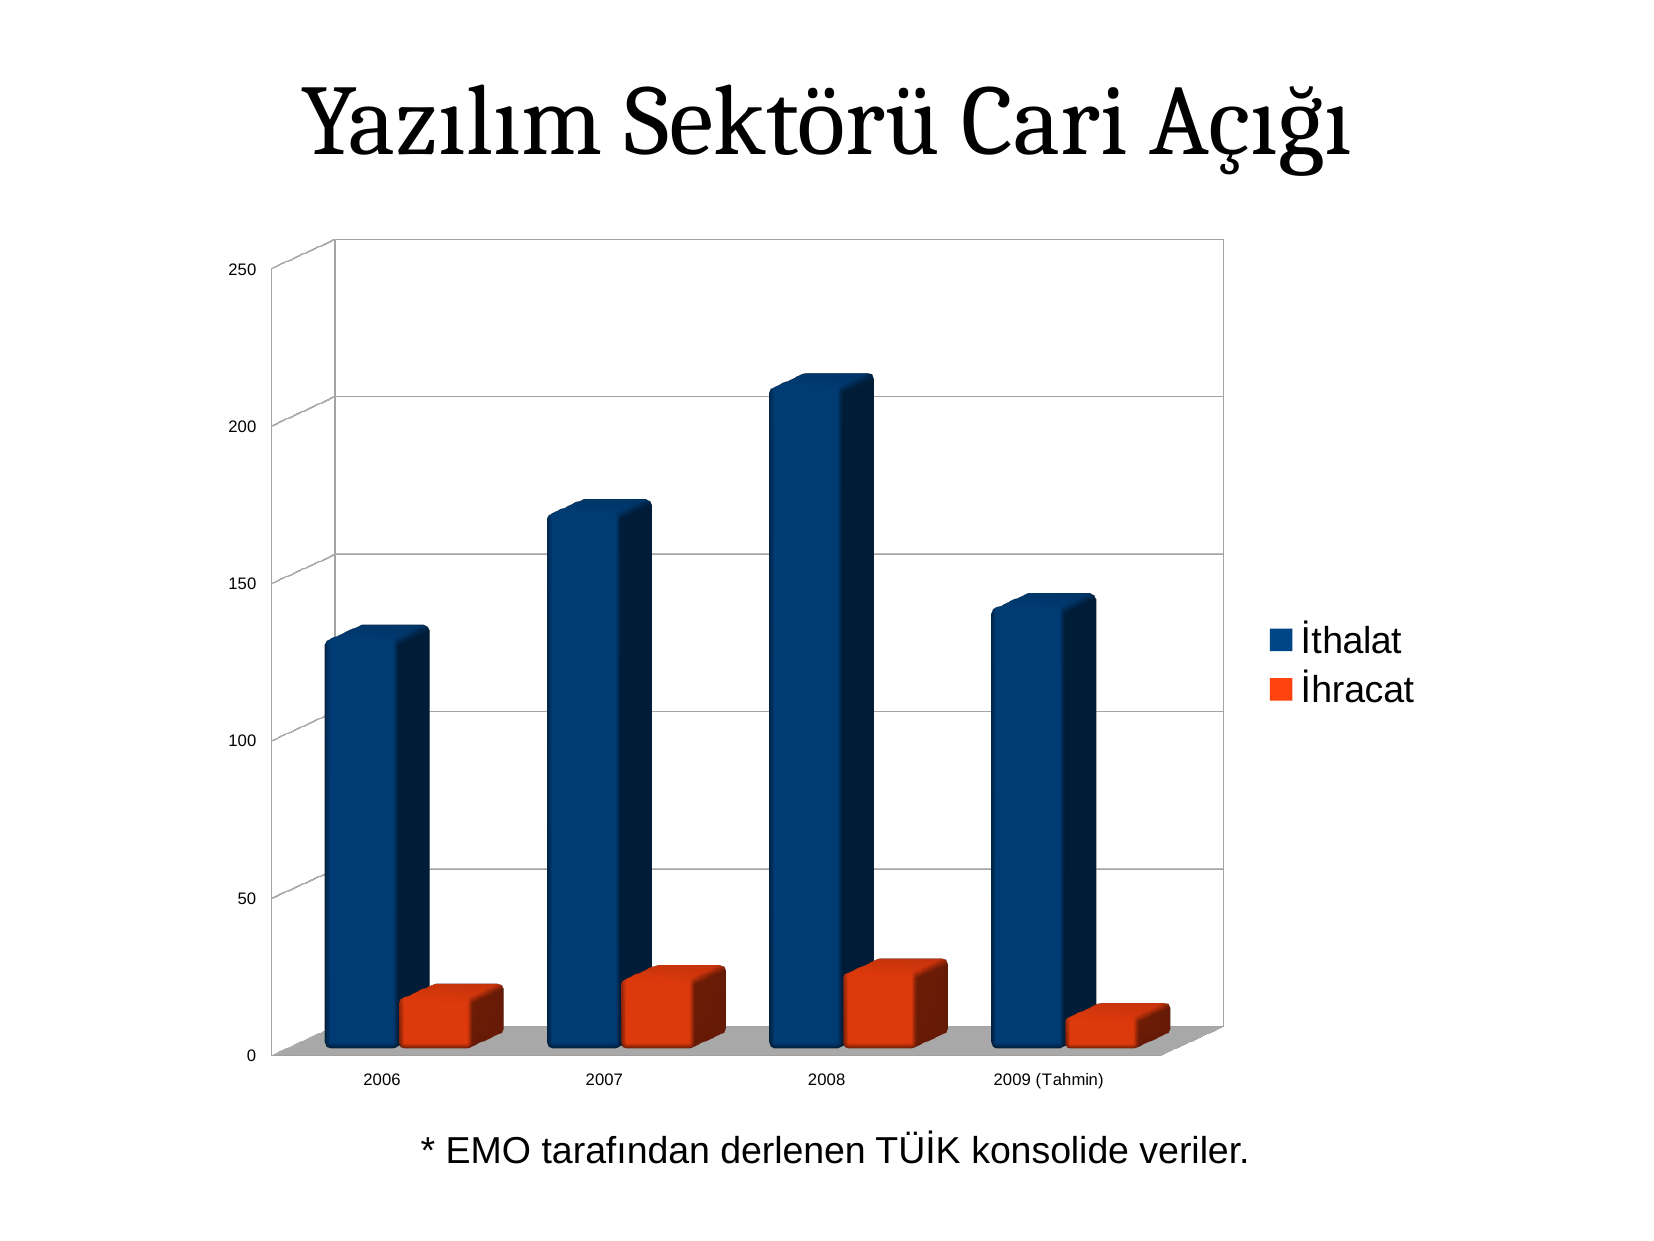

# Yazılım Sektörü Cari Açığı
[unsupported chart]
* EMO tarafından derlenen TÜİK konsolide veriler.